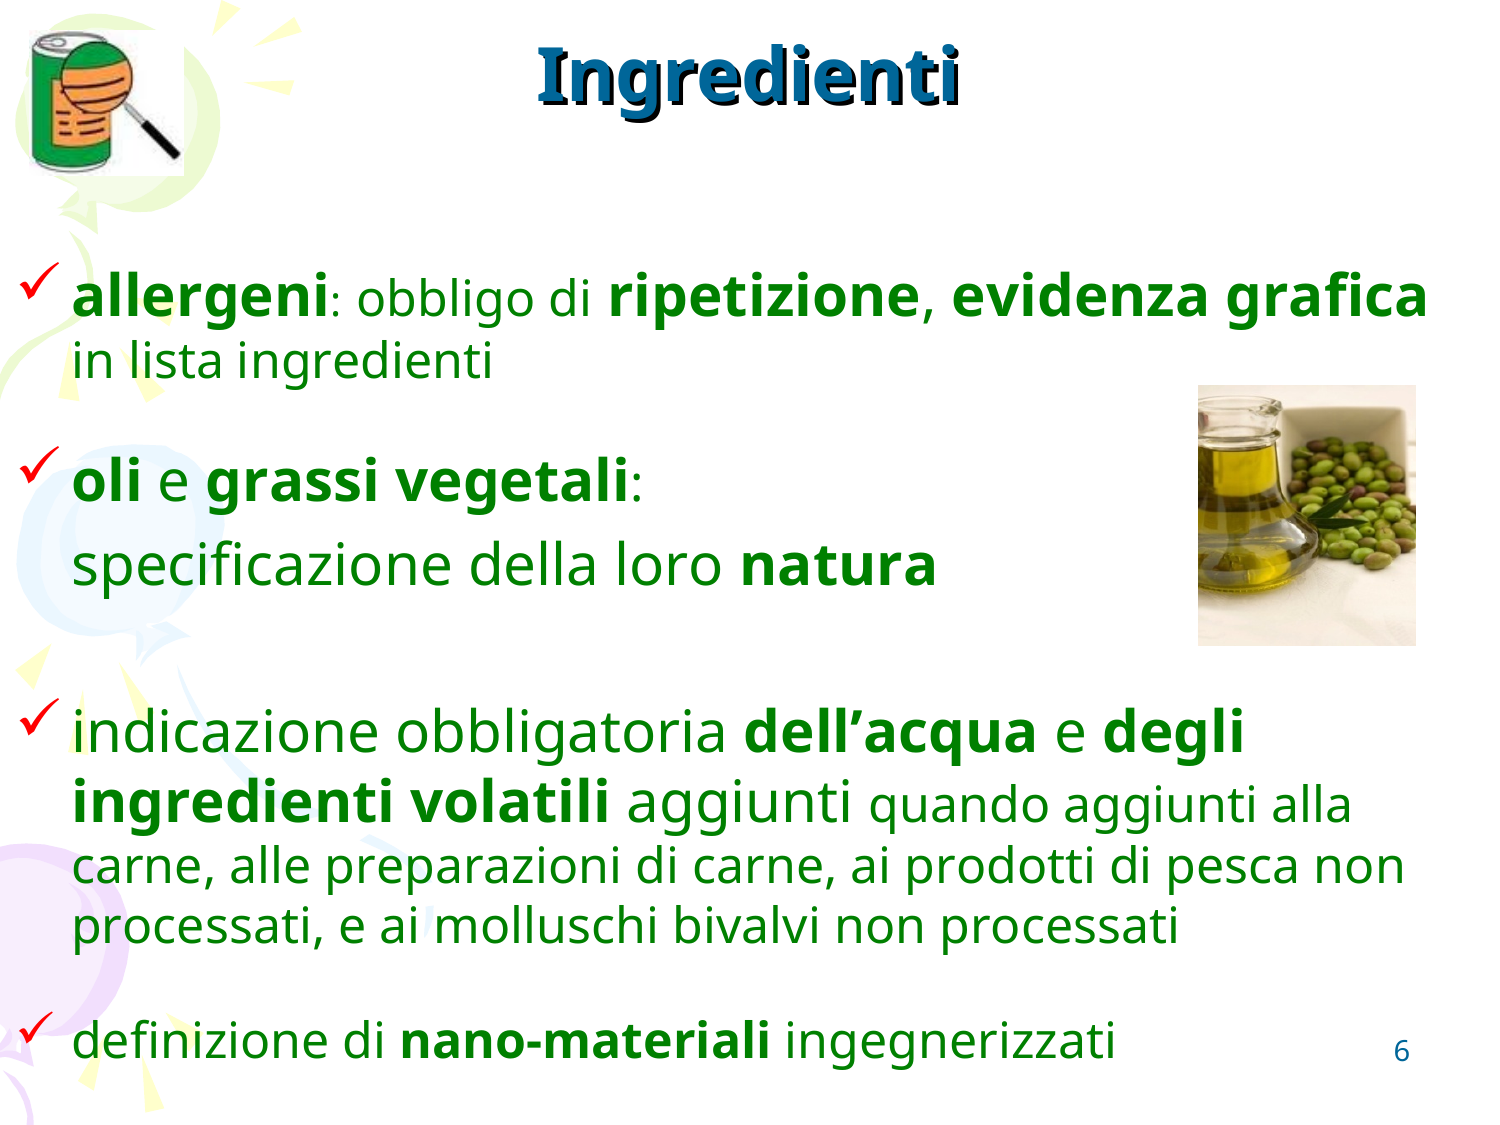

# Ingredienti
allergeni: obbligo di ripetizione, evidenza grafica in lista ingredienti
oli e grassi vegetali:
	specificazione della loro natura
indicazione obbligatoria dell’acqua e degli ingredienti volatili aggiunti quando aggiunti alla carne, alle preparazioni di carne, ai prodotti di pesca non processati, e ai molluschi bivalvi non processati
definizione di nano-materiali ingegnerizzati